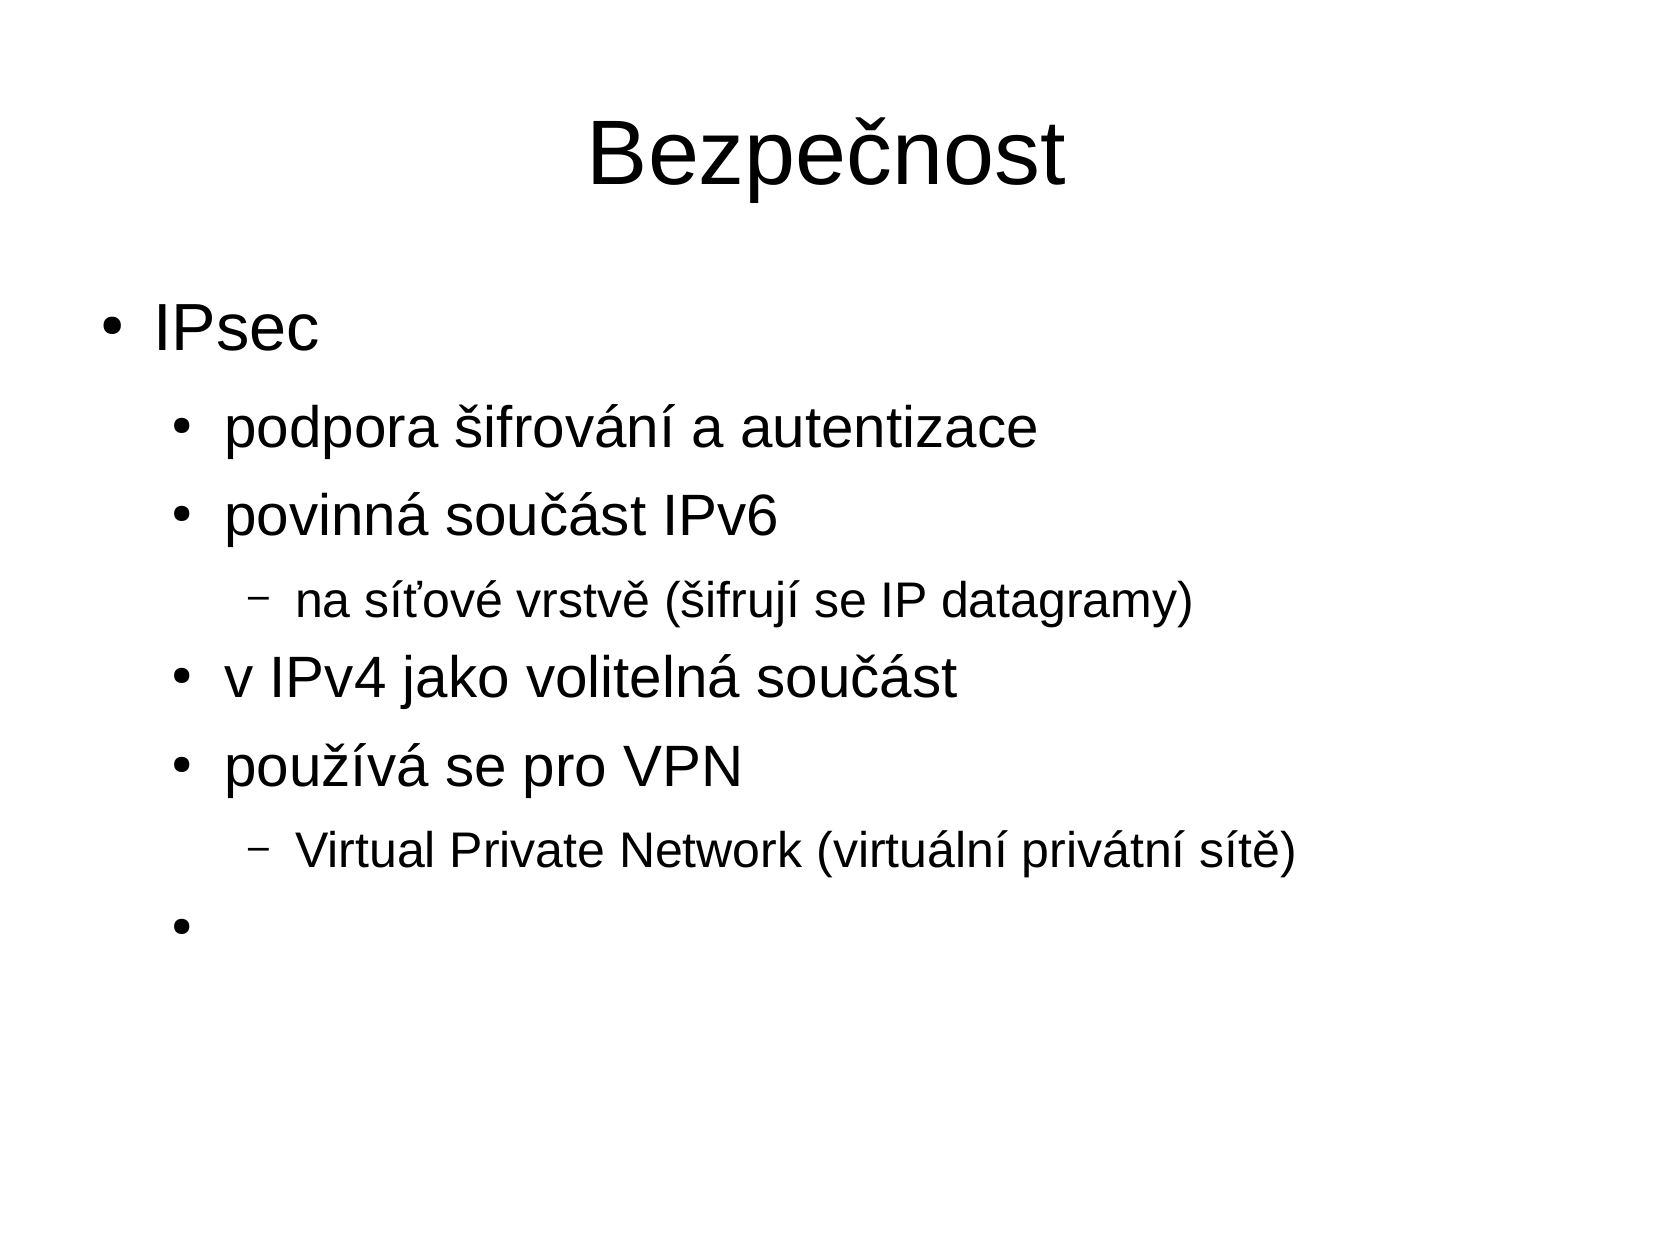

# Bezpečnost
IPsec
podpora šifrování a autentizace
povinná součást IPv6
na síťové vrstvě (šifrují se IP datagramy)
v IPv4 jako volitelná součást
používá se pro VPN
Virtual Private Network (virtuální privátní sítě)